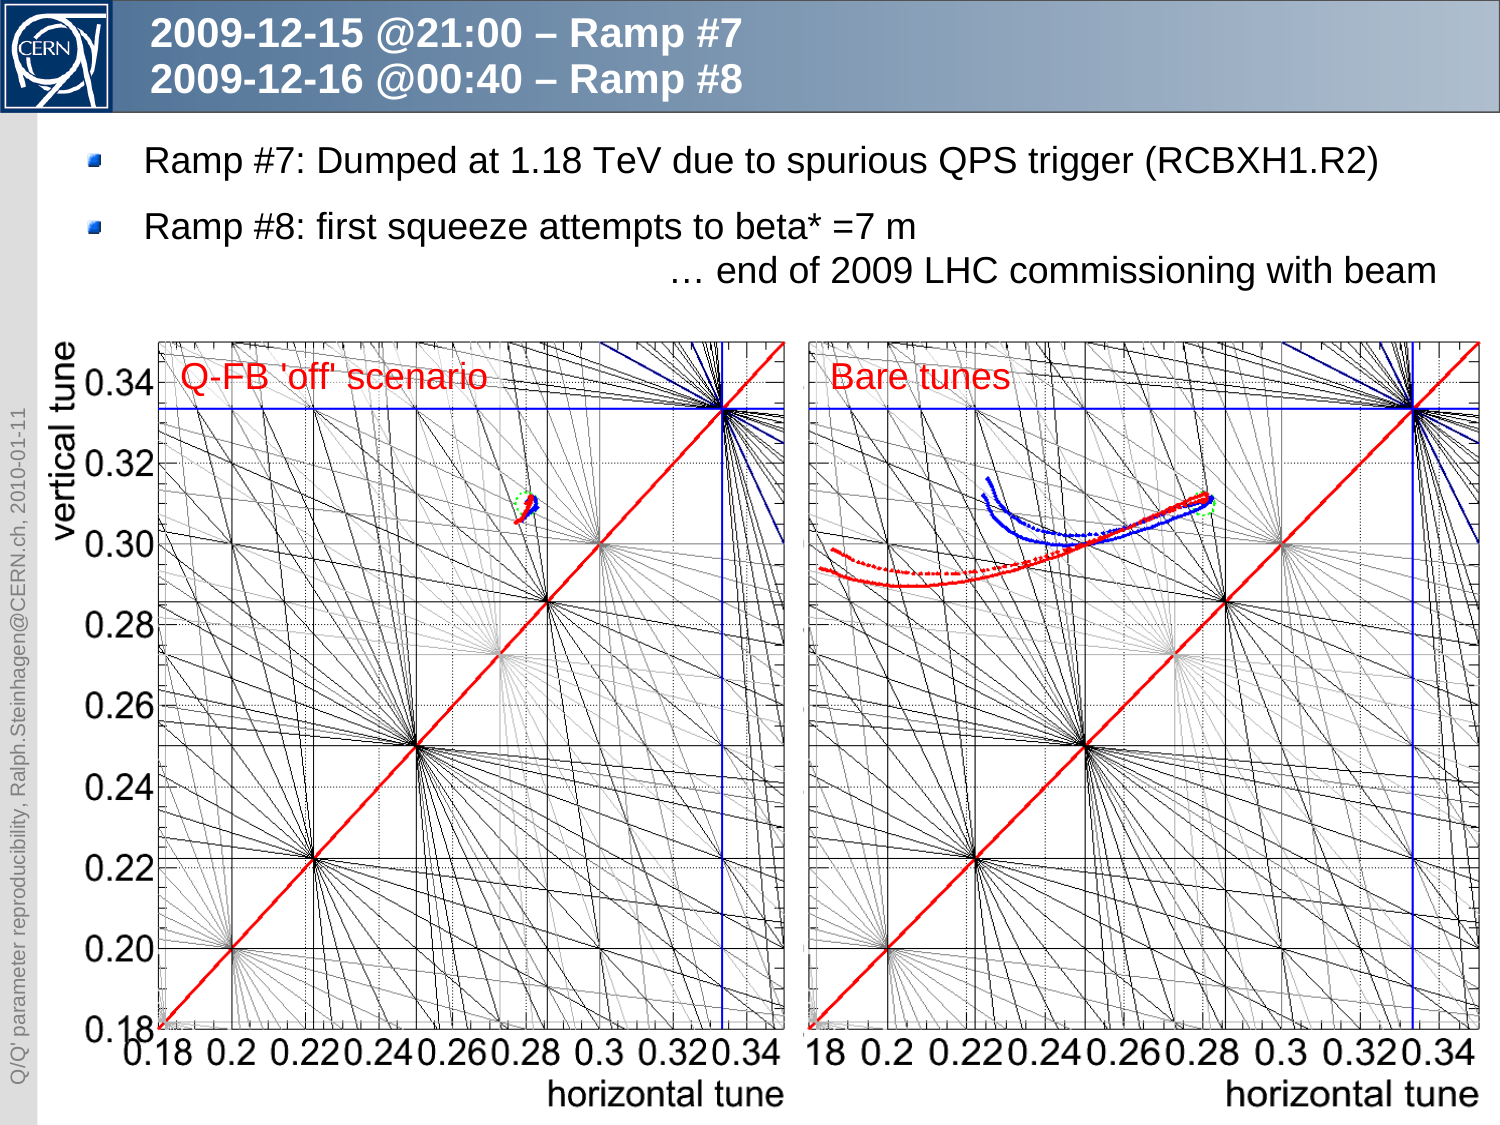

# 2009-12-15 @21:00 – Ramp #7 2009-12-16 @00:40 – Ramp #8
Ramp #7: Dumped at 1.18 TeV due to spurious QPS trigger (RCBXH1.R2)
Ramp #8: first squeeze attempts to beta* =7 m
… end of 2009 LHC commissioning with beam
Q-FB 'off' scenario
Bare tunes